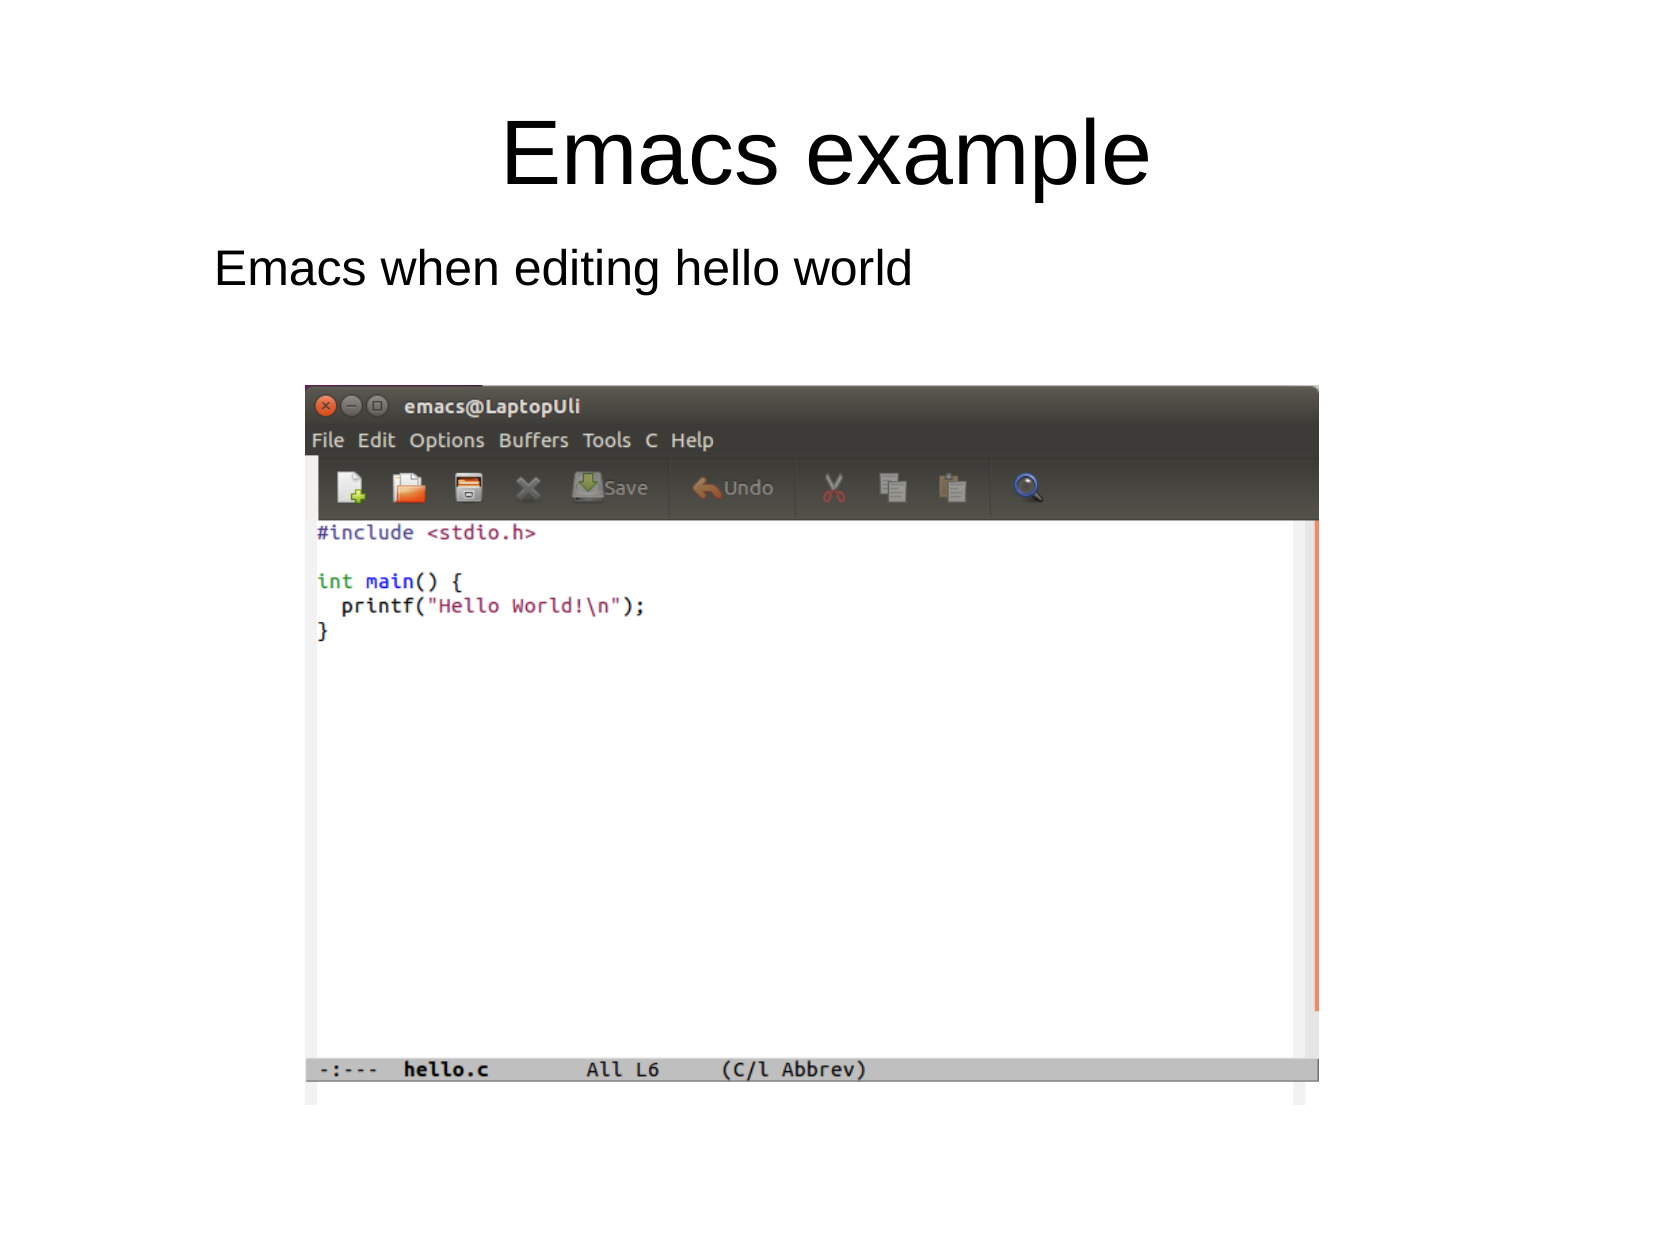

# Emacs example
Emacs when editing hello world